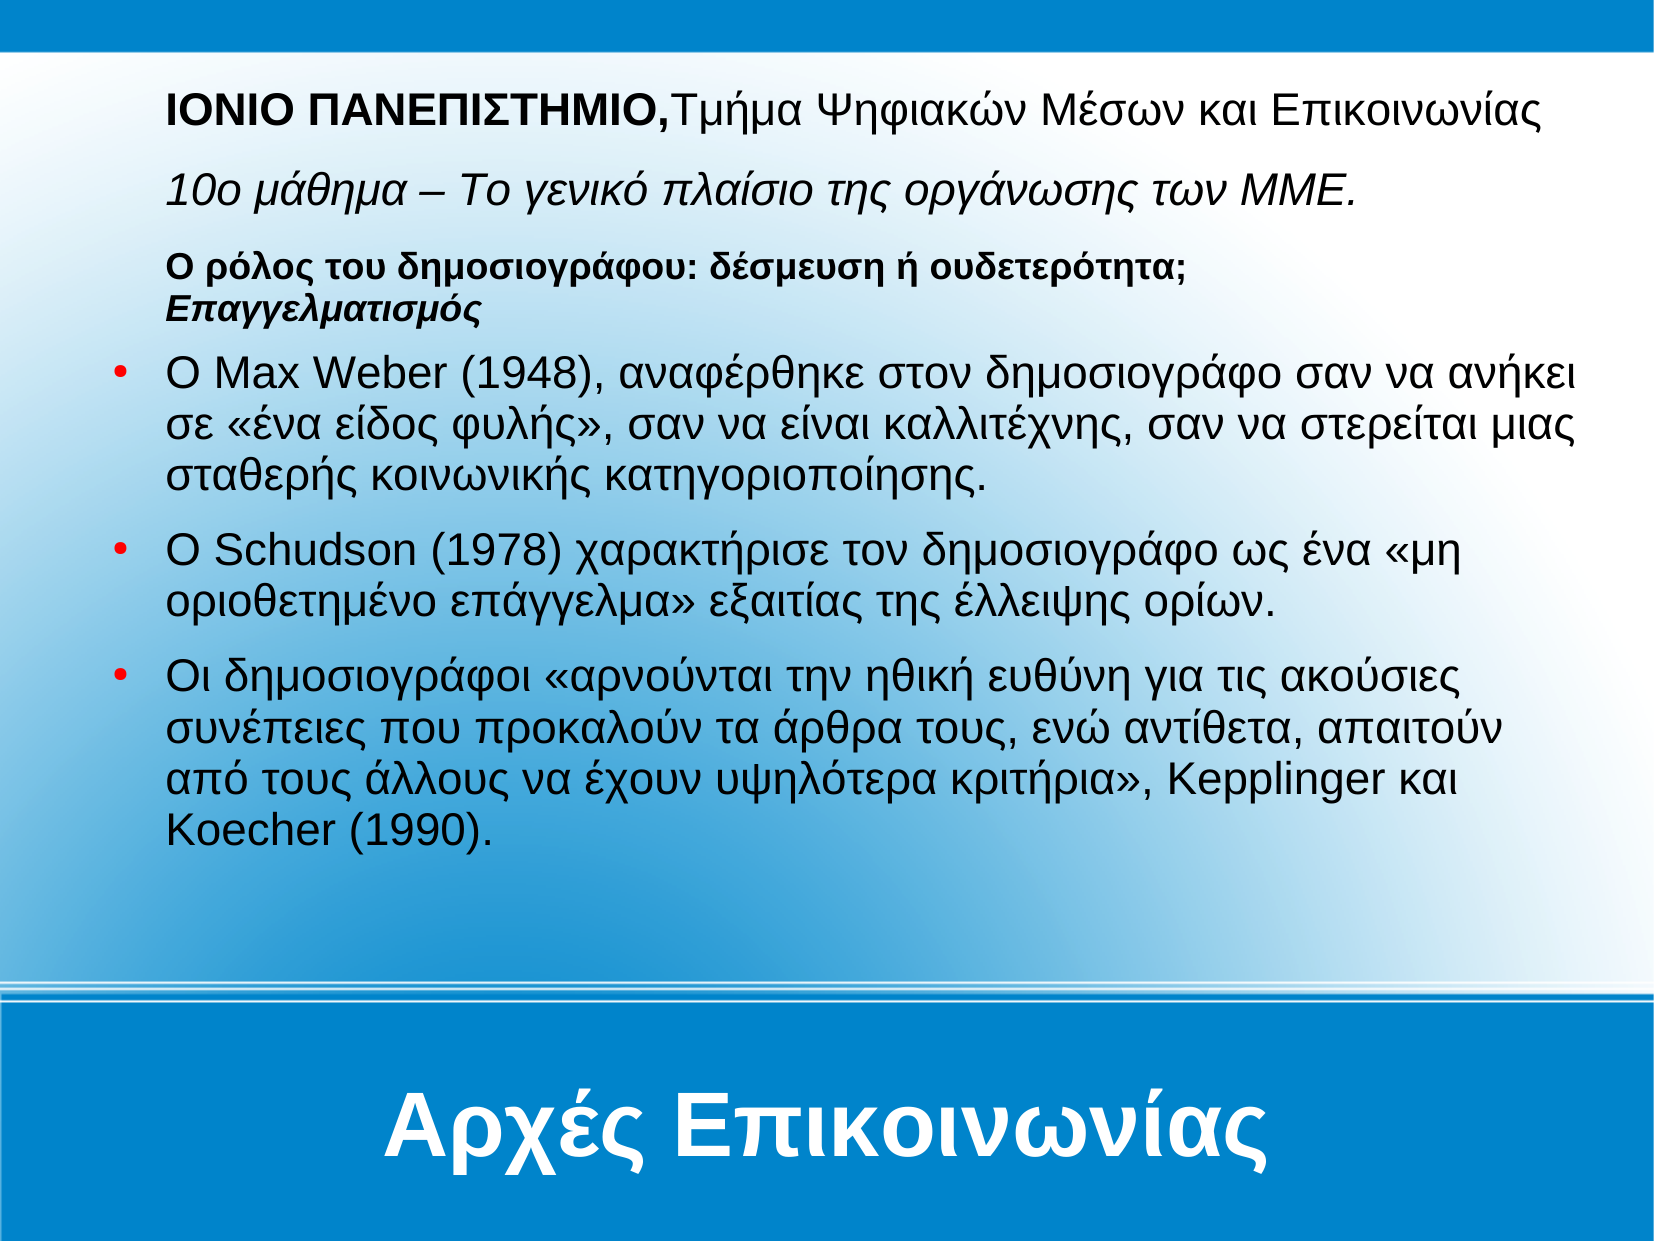

ΙΟΝΙΟ ΠΑΝΕΠΙΣΤΗΜΙΟ,Τμήμα Ψηφιακών Μέσων και Επικοινωνίας
10ο μάθημα – Το γενικό πλαίσιο της οργάνωσης των ΜΜΕ.
Ο ρόλος του δημοσιογράφου: δέσμευση ή ουδετερότητα;
Επαγγελματισμός
Ο Max Weber (1948), αναφέρθηκε στον δημοσιογράφο σαν να ανήκει σε «ένα είδος φυλής», σαν να είναι καλλιτέχνης, σαν να στερείται μιας σταθερής κοινωνικής κατηγοριοποίησης.
Ο Schudson (1978) χαρακτήρισε τον δημοσιογράφο ως ένα «μη οριοθετημένο επάγγελμα» εξαιτίας της έλλειψης ορίων.
Οι δημοσιογράφοι «αρνούνται την ηθική ευθύνη για τις ακούσιες συνέπειες που προκαλούν τα άρθρα τους, ενώ αντίθετα, απαιτούν από τους άλλους να έχουν υψηλότερα κριτήρια», Kepplinger και Koecher (1990).
# Αρχές Επικοινωνίας